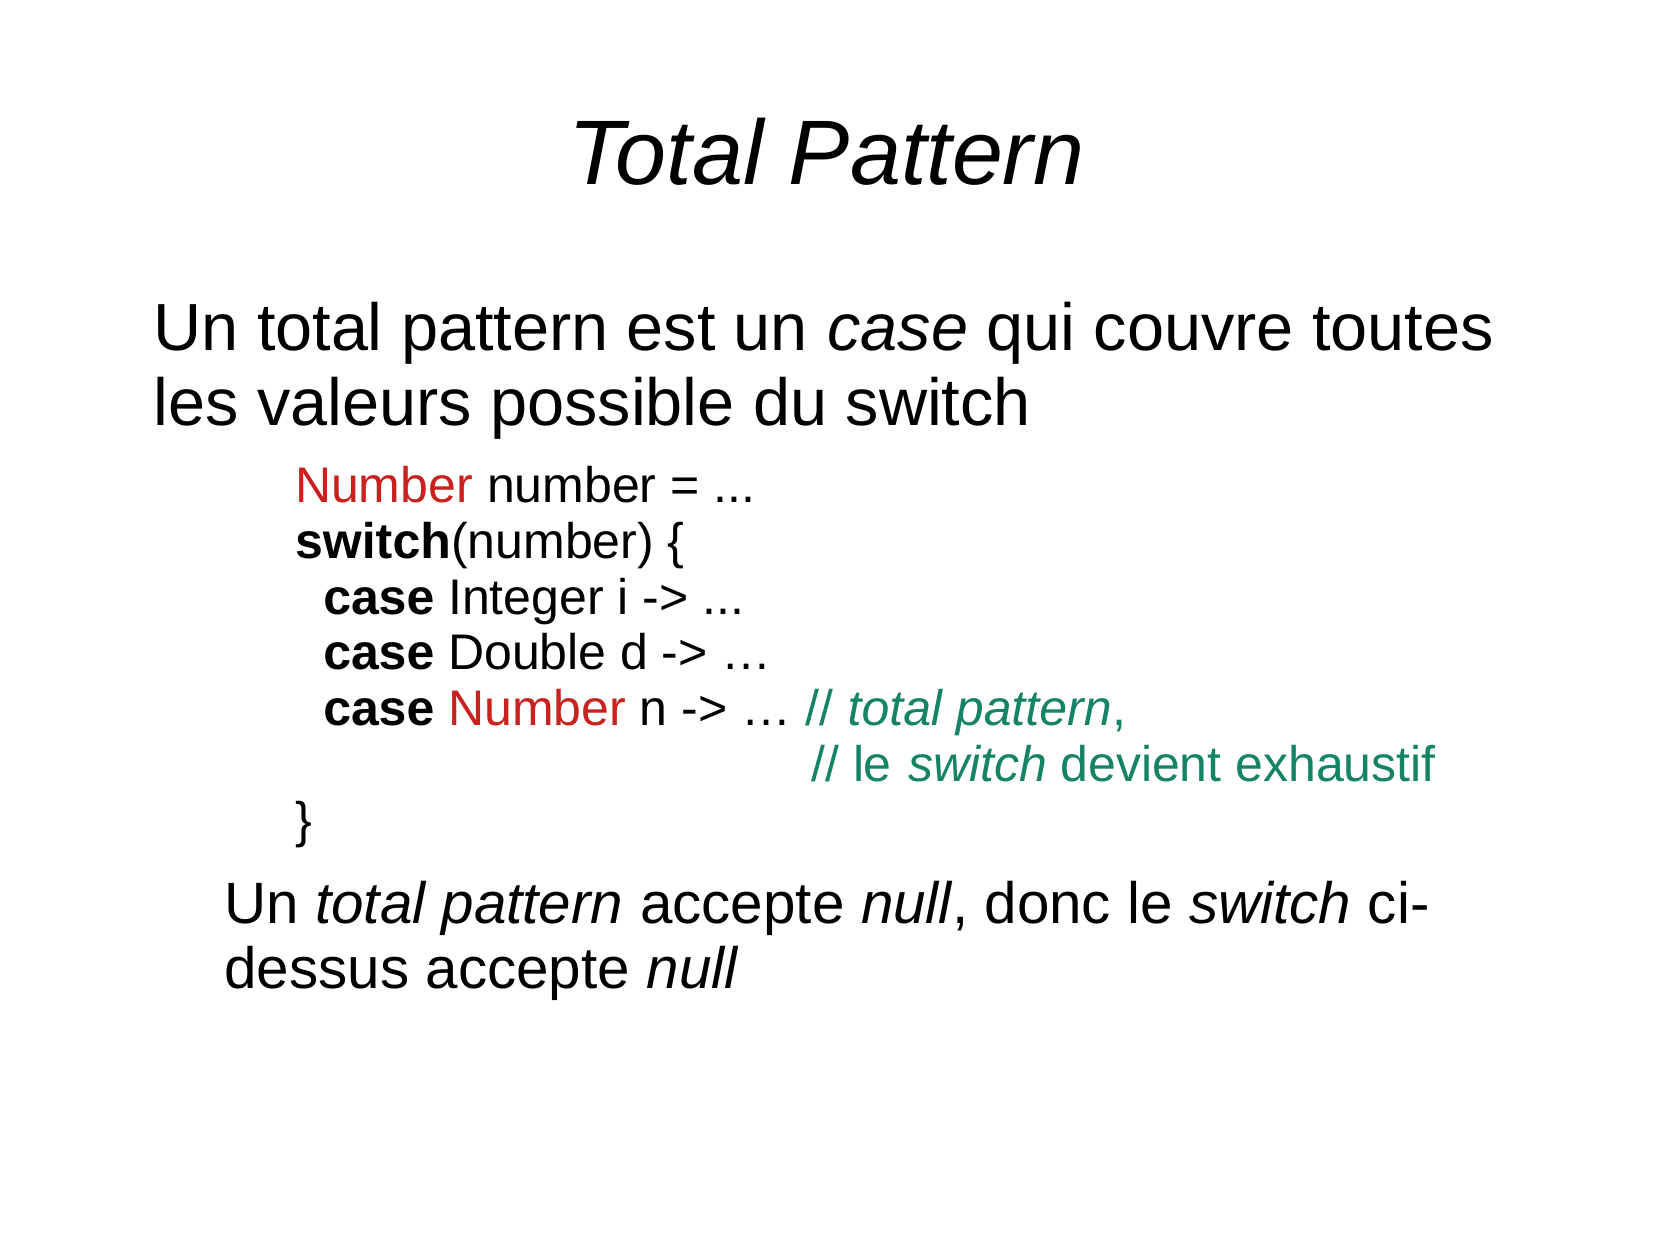

# Total Pattern
Un total pattern est un case qui couvre toutes les valeurs possible du switch
Number number = ...
switch(number) {
 case Integer i -> ...
 case Double d -> …
 case Number n -> … // total pattern,
 // le switch devient exhaustif
}
Un total pattern accepte null, donc le switch ci-dessus accepte null